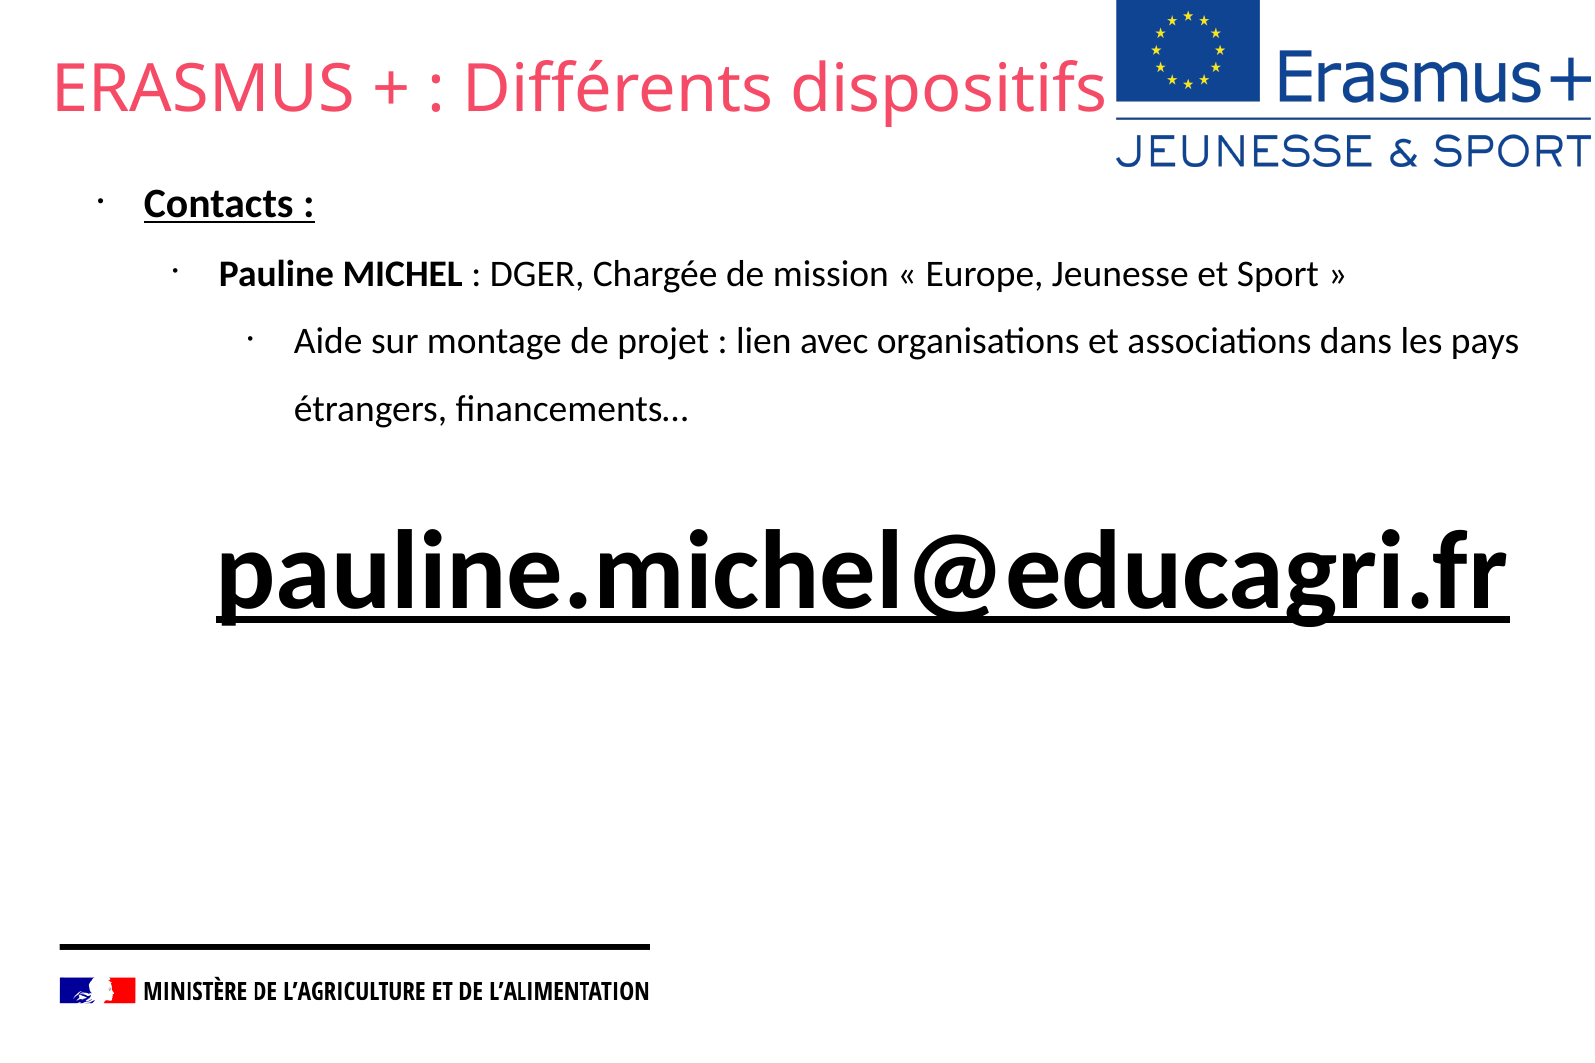

# ERASMUS + : Différents dispositifs
Contacts :
Pauline MICHEL : DGER, Chargée de mission « Europe, Jeunesse et Sport »
Aide sur montage de projet : lien avec organisations et associations dans les pays étrangers, financements…
pauline.michel@educagri.fr